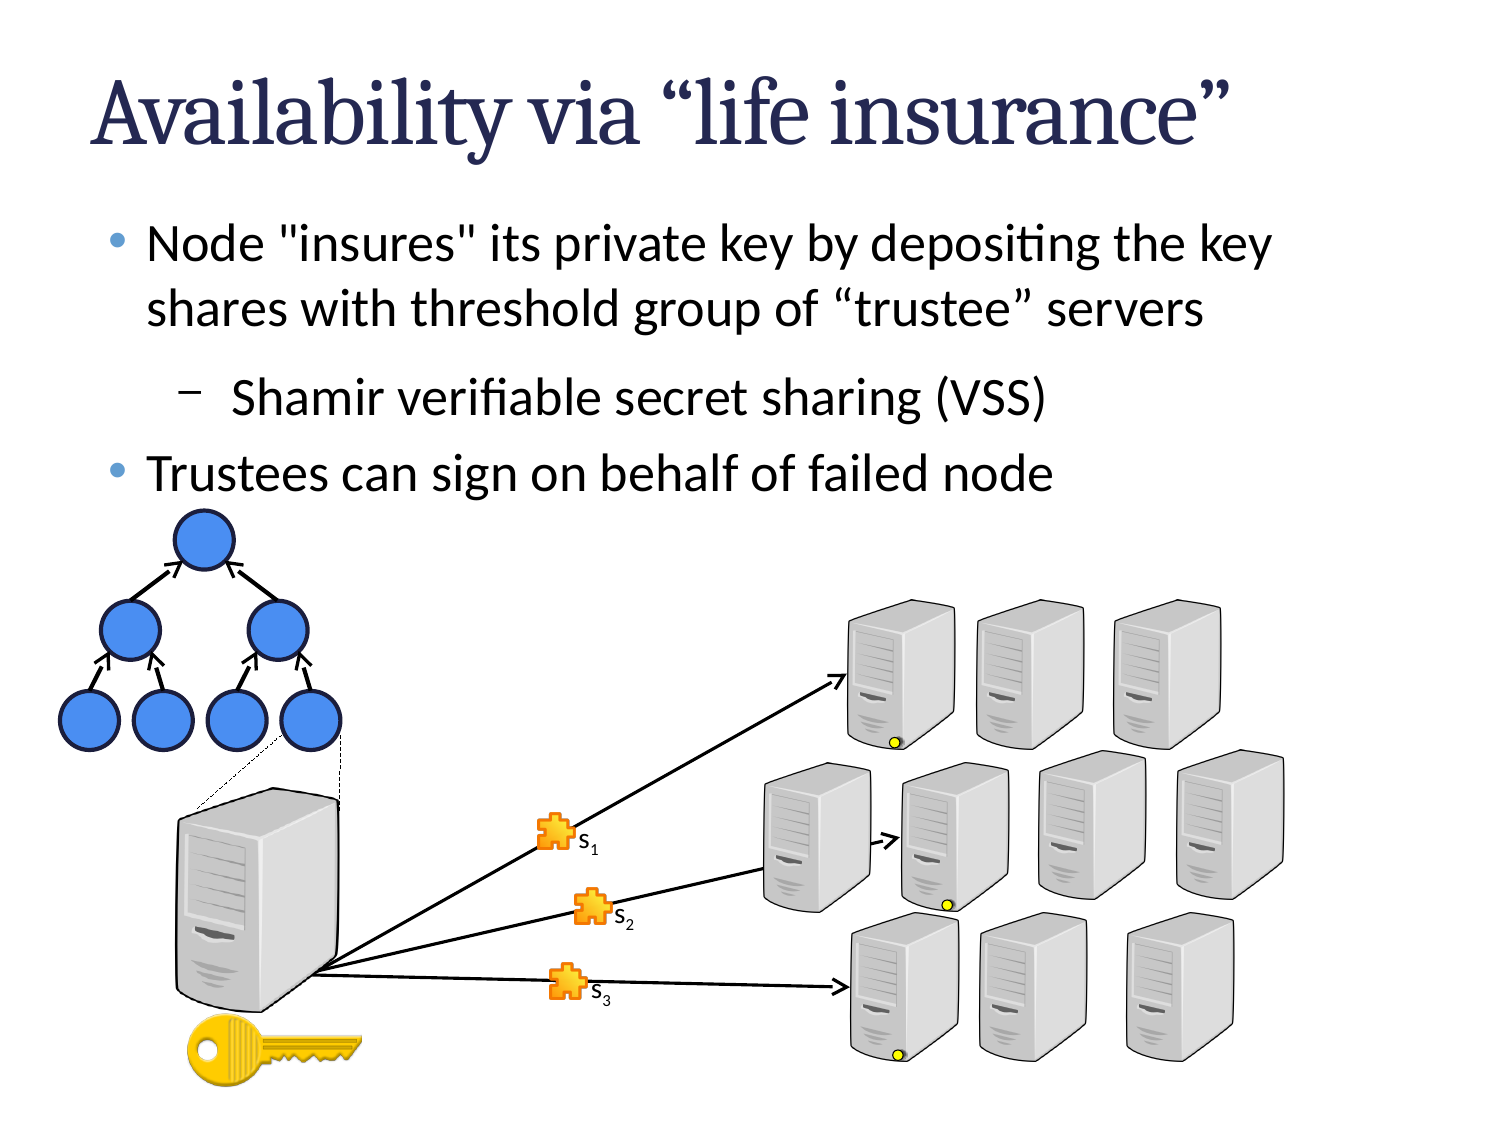

# Availability via “life insurance”
Node "insures" its private key by depositing the key shares with threshold group of “trustee” servers
Shamir verifiable secret sharing (VSS)
Trustees can sign on behalf of failed node
s1
s2
s3